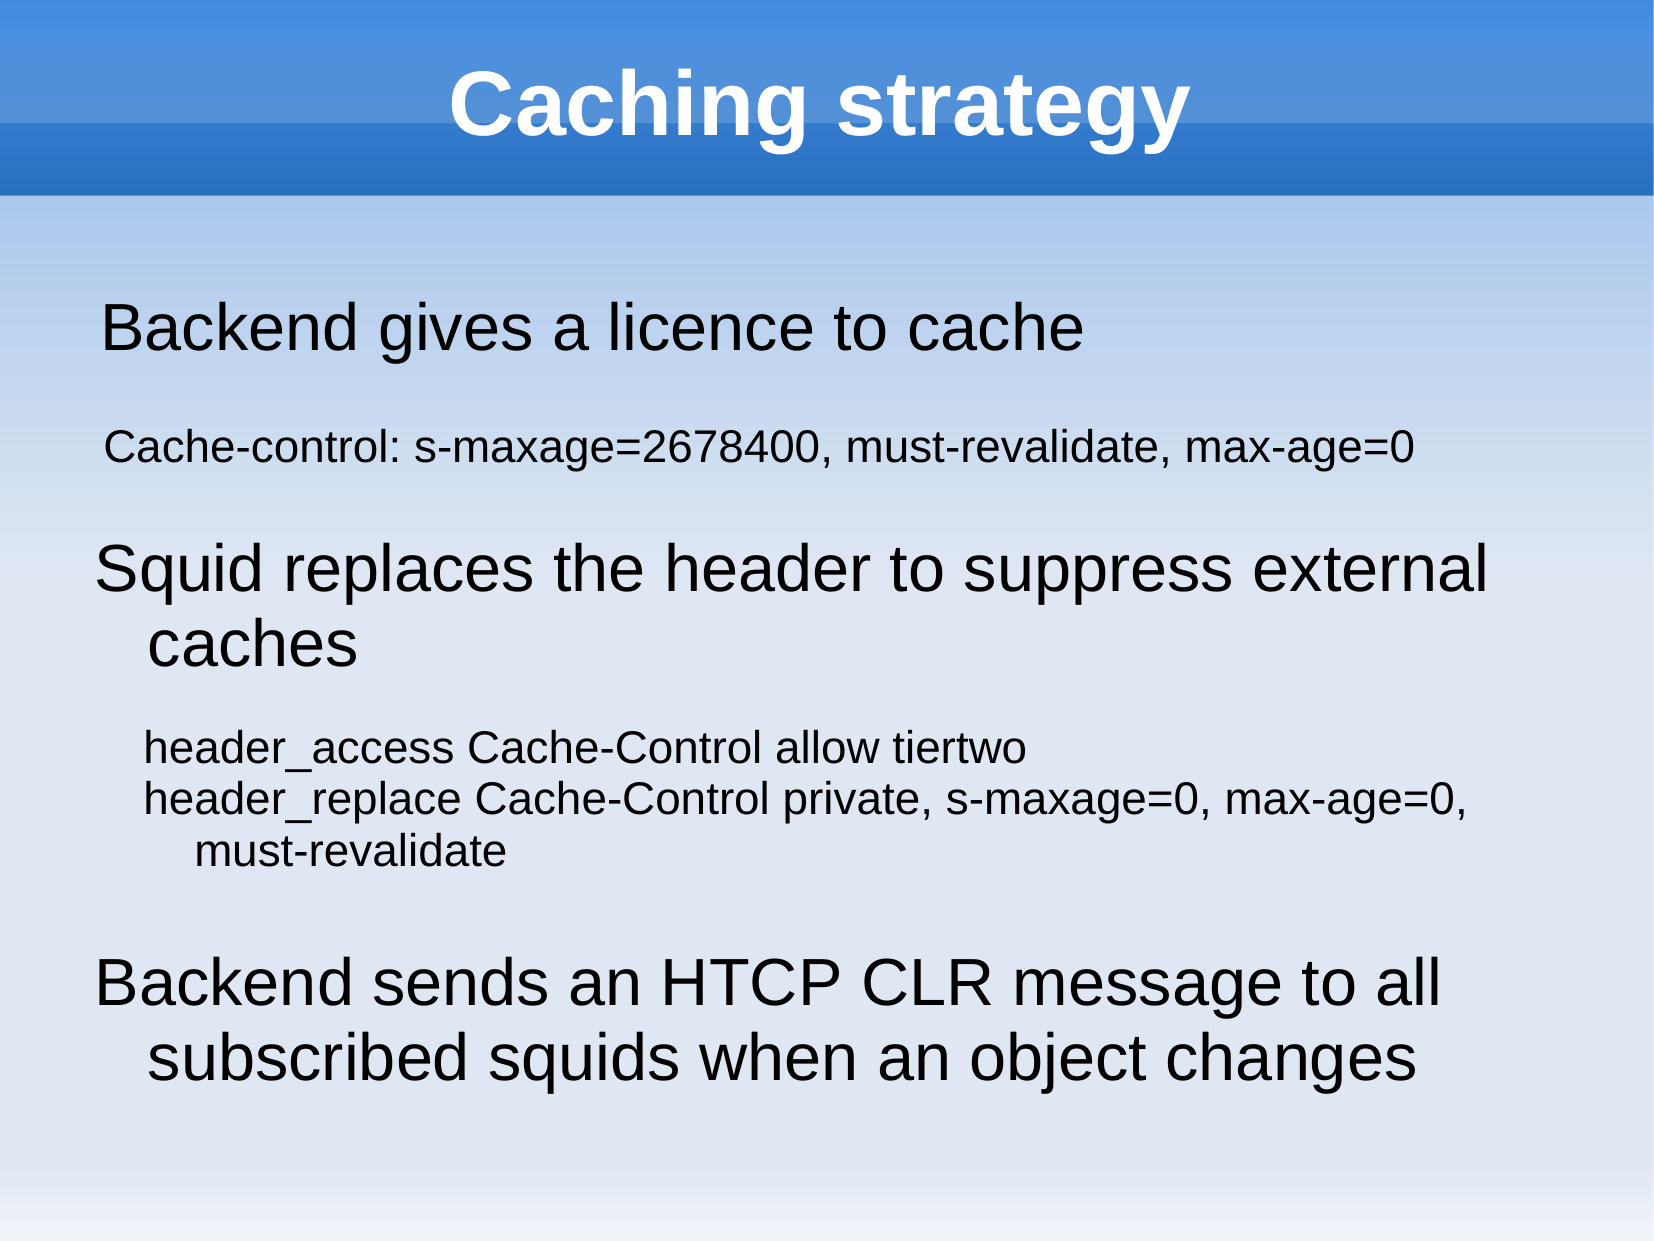

# Caching strategy
Backend gives a licence to cache
Cache-control: s-maxage=2678400, must-revalidate, max-age=0
Squid replaces the header to suppress external caches
header_access Cache-Control allow tiertwo
header_replace Cache-Control private, s-maxage=0, max-age=0,
 must-revalidate
Backend sends an HTCP CLR message to all subscribed squids when an object changes